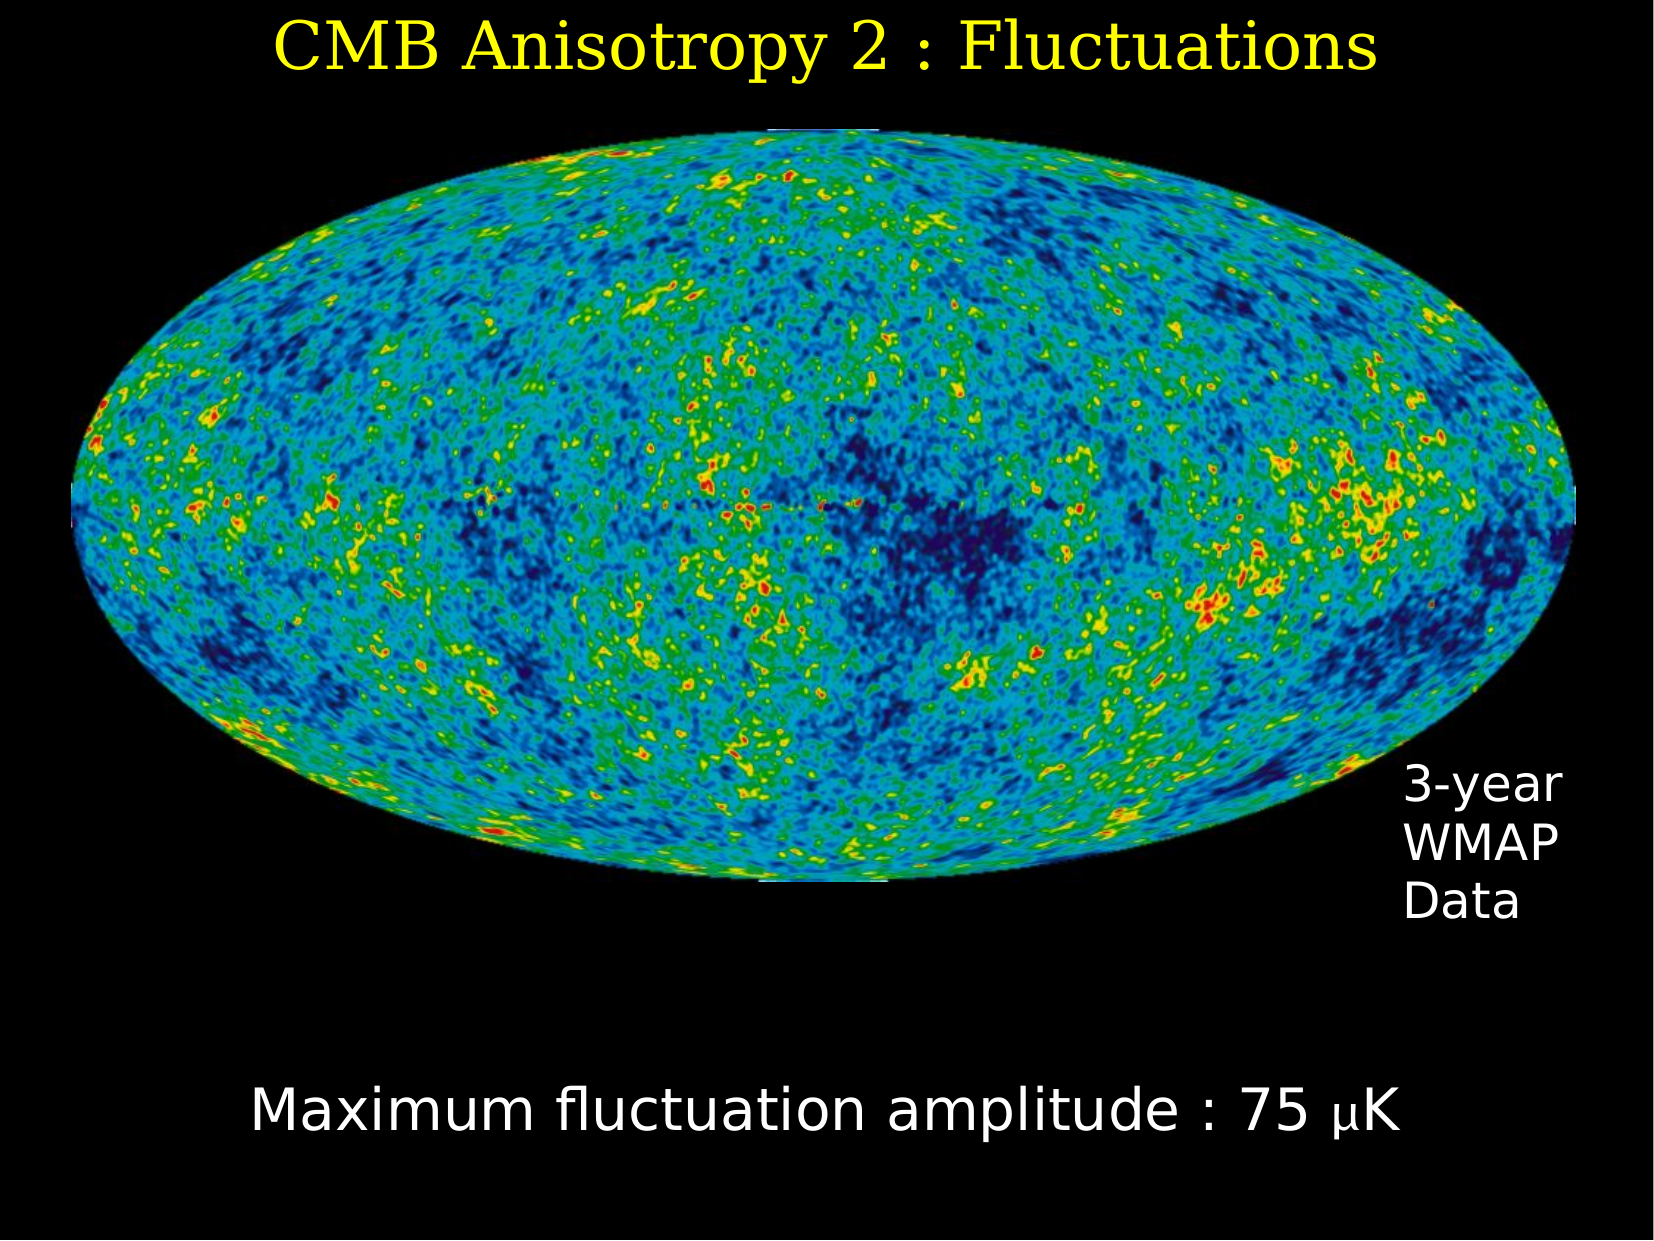

CMB Anisotropy 2 : Fluctuations
3-year
WMAP
Data
Maximum fluctuation amplitude : 75 K